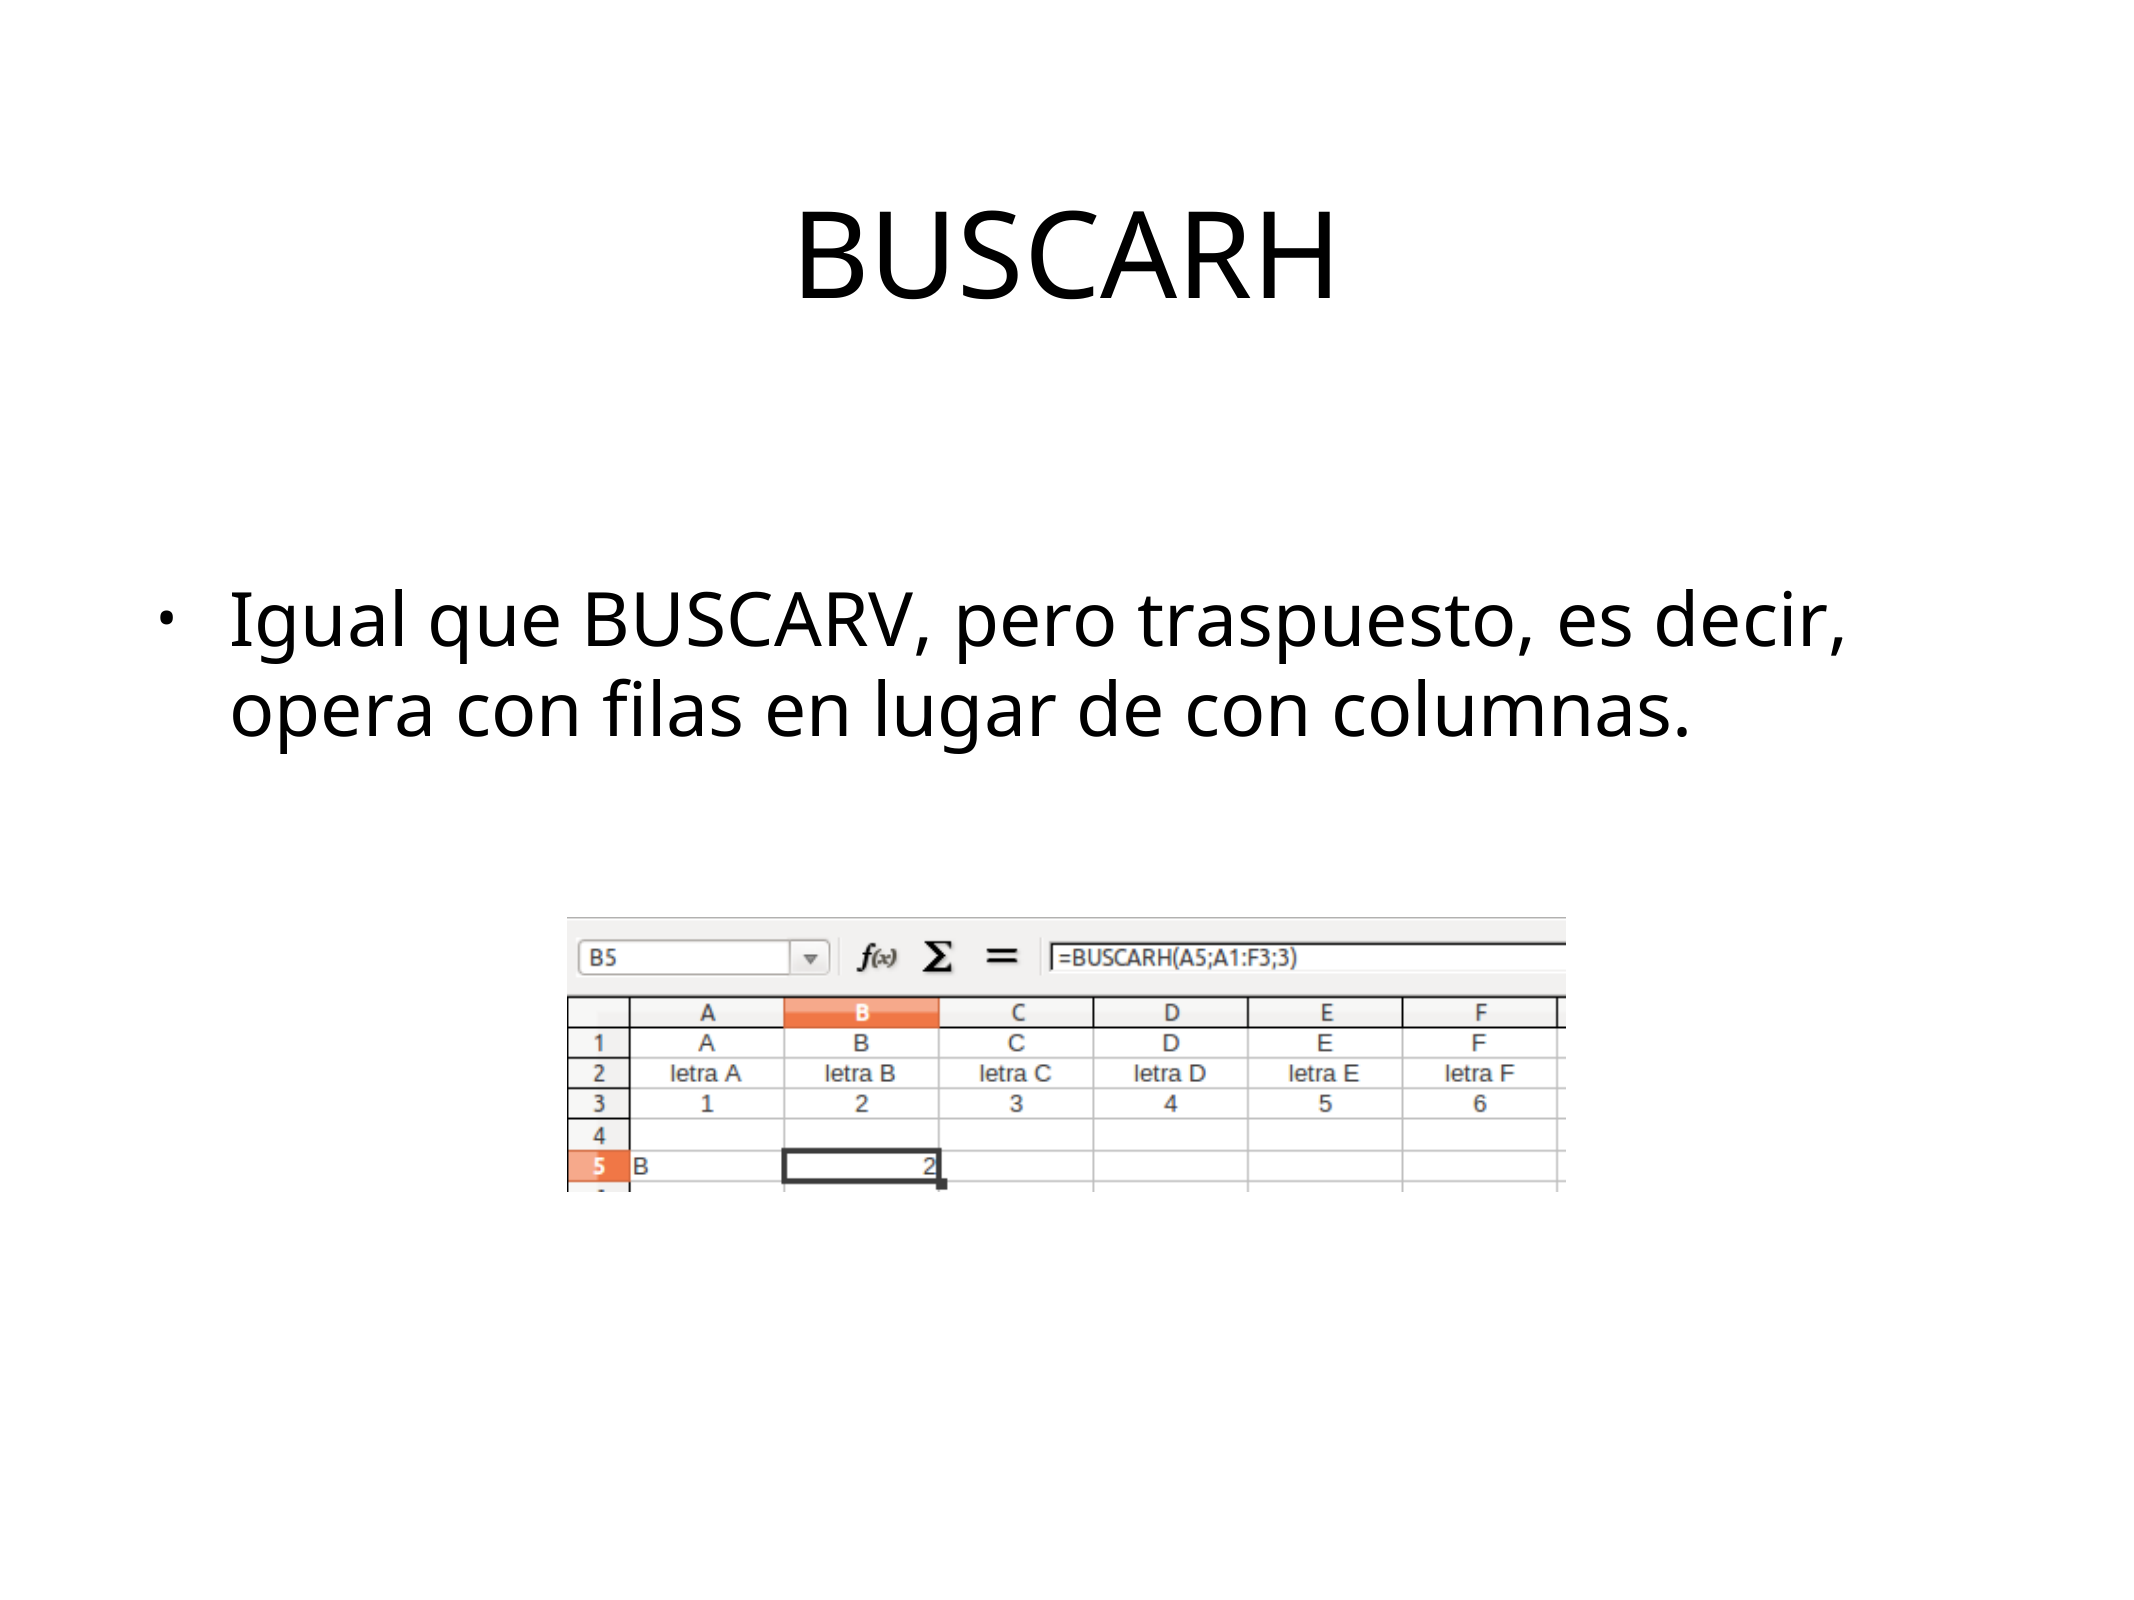

# BUSCARH
Igual que BUSCARV, pero traspuesto, es decir, opera con filas en lugar de con columnas.